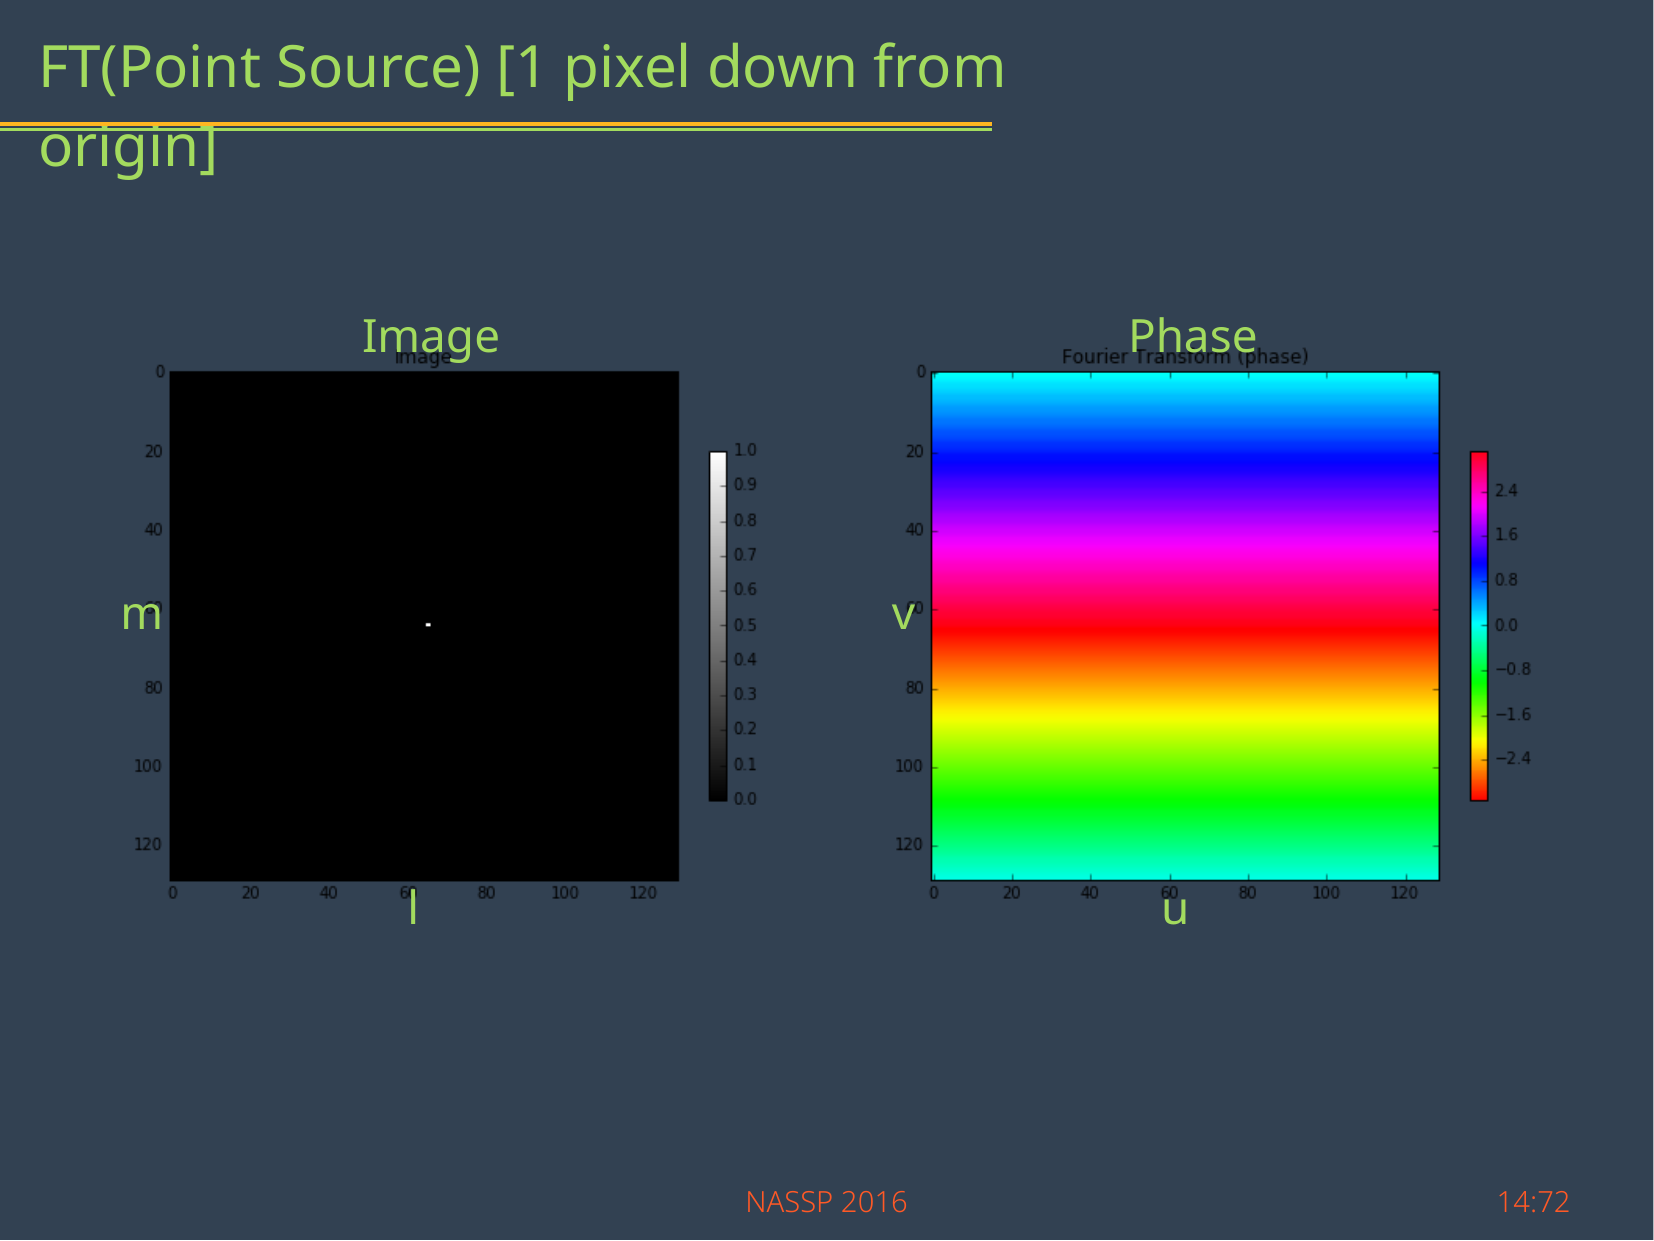

FT(Point Source) [1 pixel down from origin]
Image
Phase
m
v
l
u
NASSP 2016
14